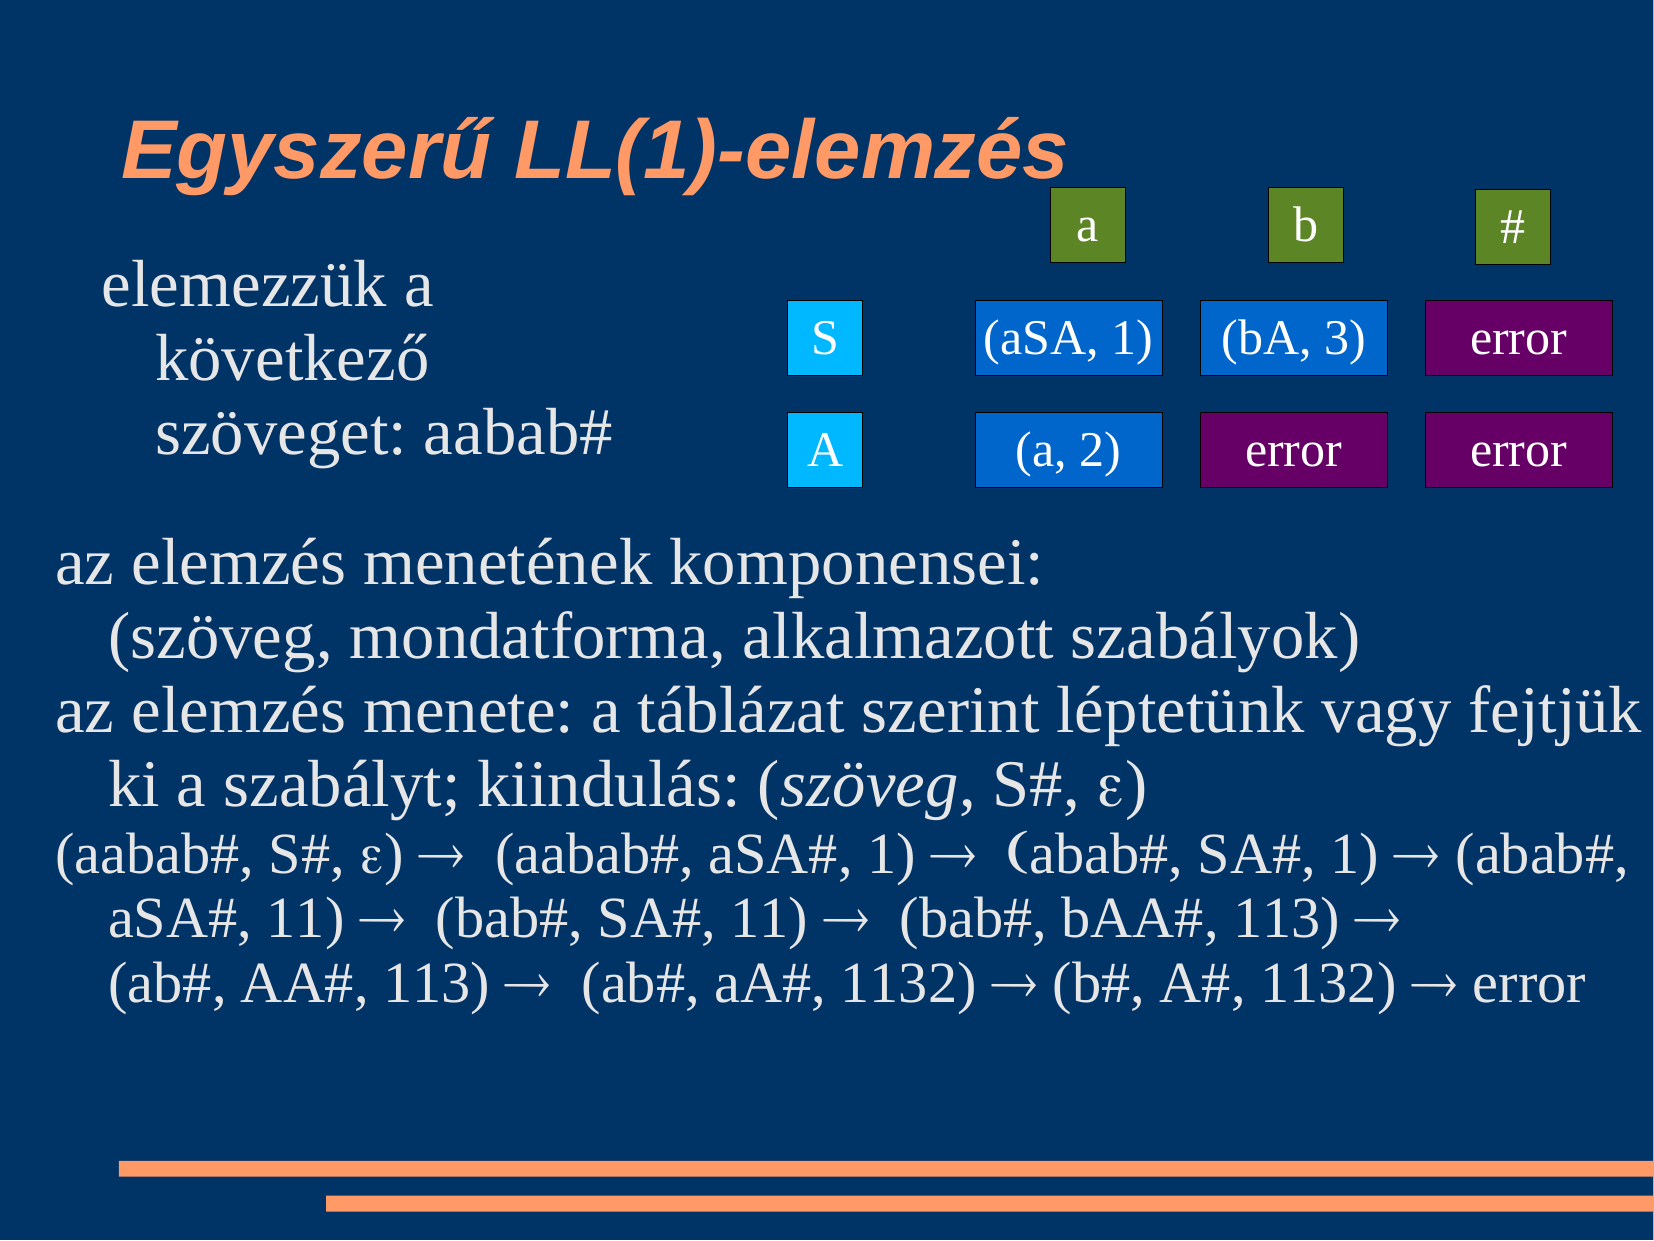

# Egyszerű LL(1)-elemzés
a
b
#
elemezzük a következő szöveget: aabab#
S
(aSA, 1)
(bA, 3)
error
A
(a, 2)
error
error
az elemzés menetének komponensei:
(szöveg, mondatforma, alkalmazott szabályok)
az elemzés menete: a táblázat szerint léptetünk vagy fejtjük ki a szabályt; kiindulás: (szöveg, S#, )
(aabab#, S#, ) ® (aabab#, aSA#, 1) ® (abab#, SA#, 1) ® (abab#, aSA#, 11) ® (bab#, SA#, 11) ® (bab#, bAA#, 113) ®
(ab#, AA#, 113) ® (ab#, aA#, 1132) ® (b#, A#, 1132) ® error